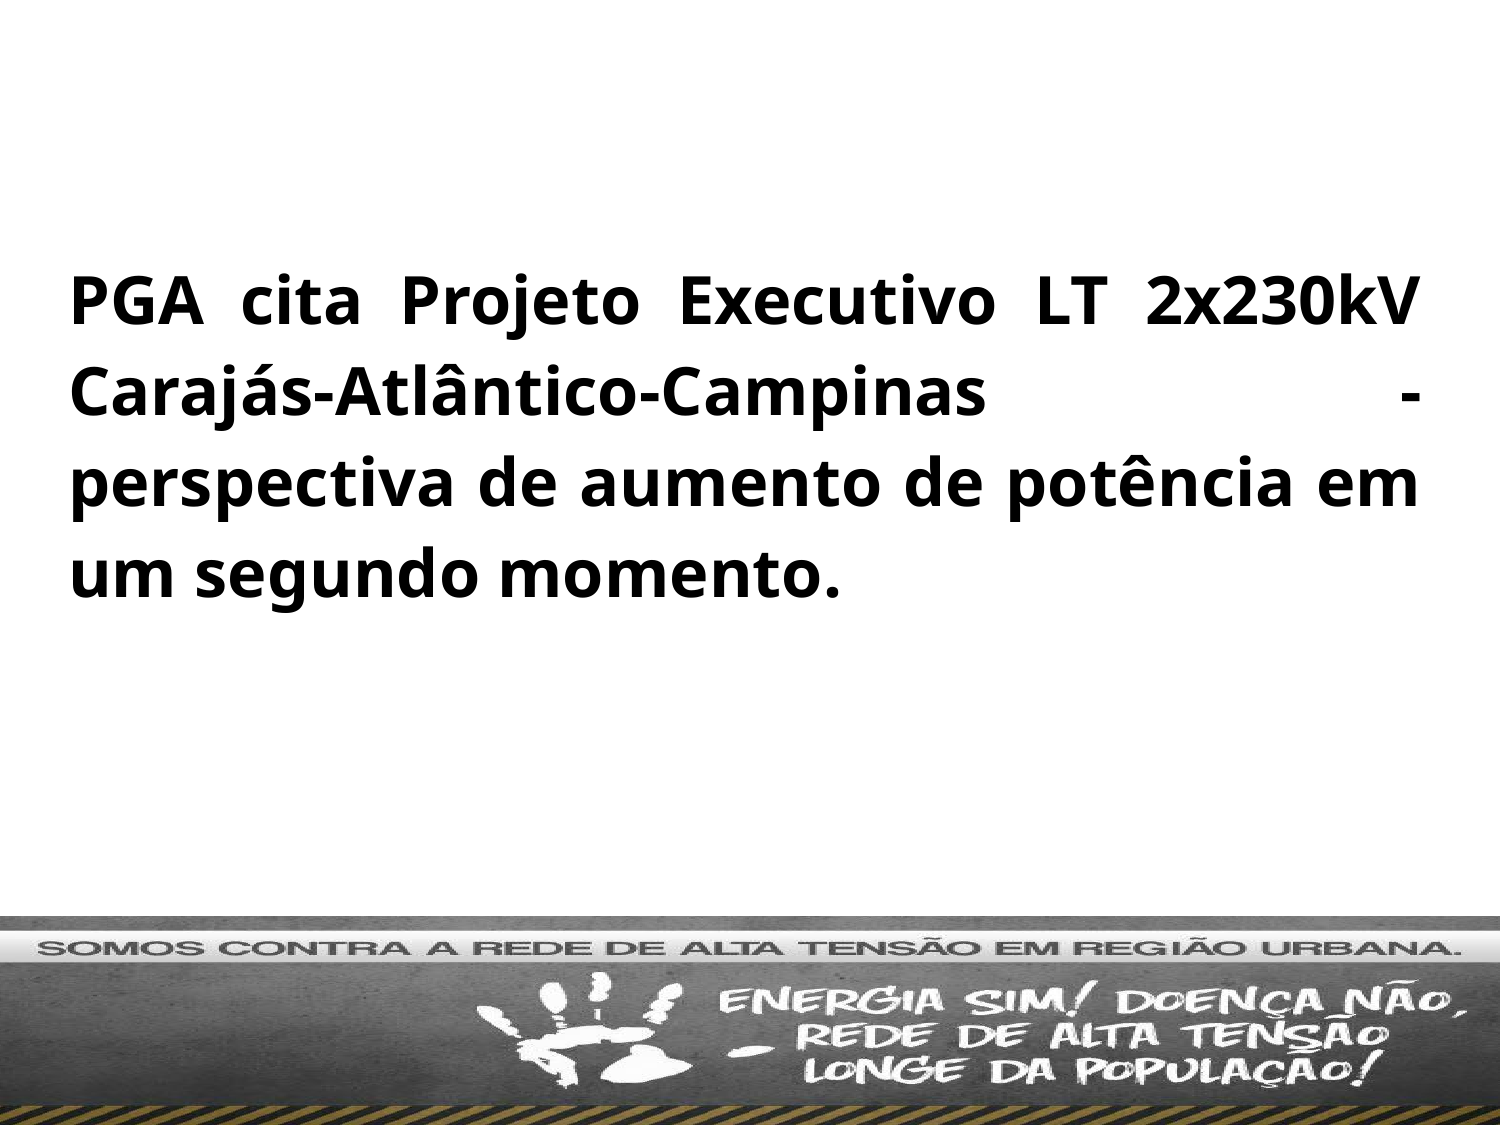

PGA cita Projeto Executivo LT 2x230kV Carajás-Atlântico-Campinas - perspectiva de aumento de potência em um segundo momento.